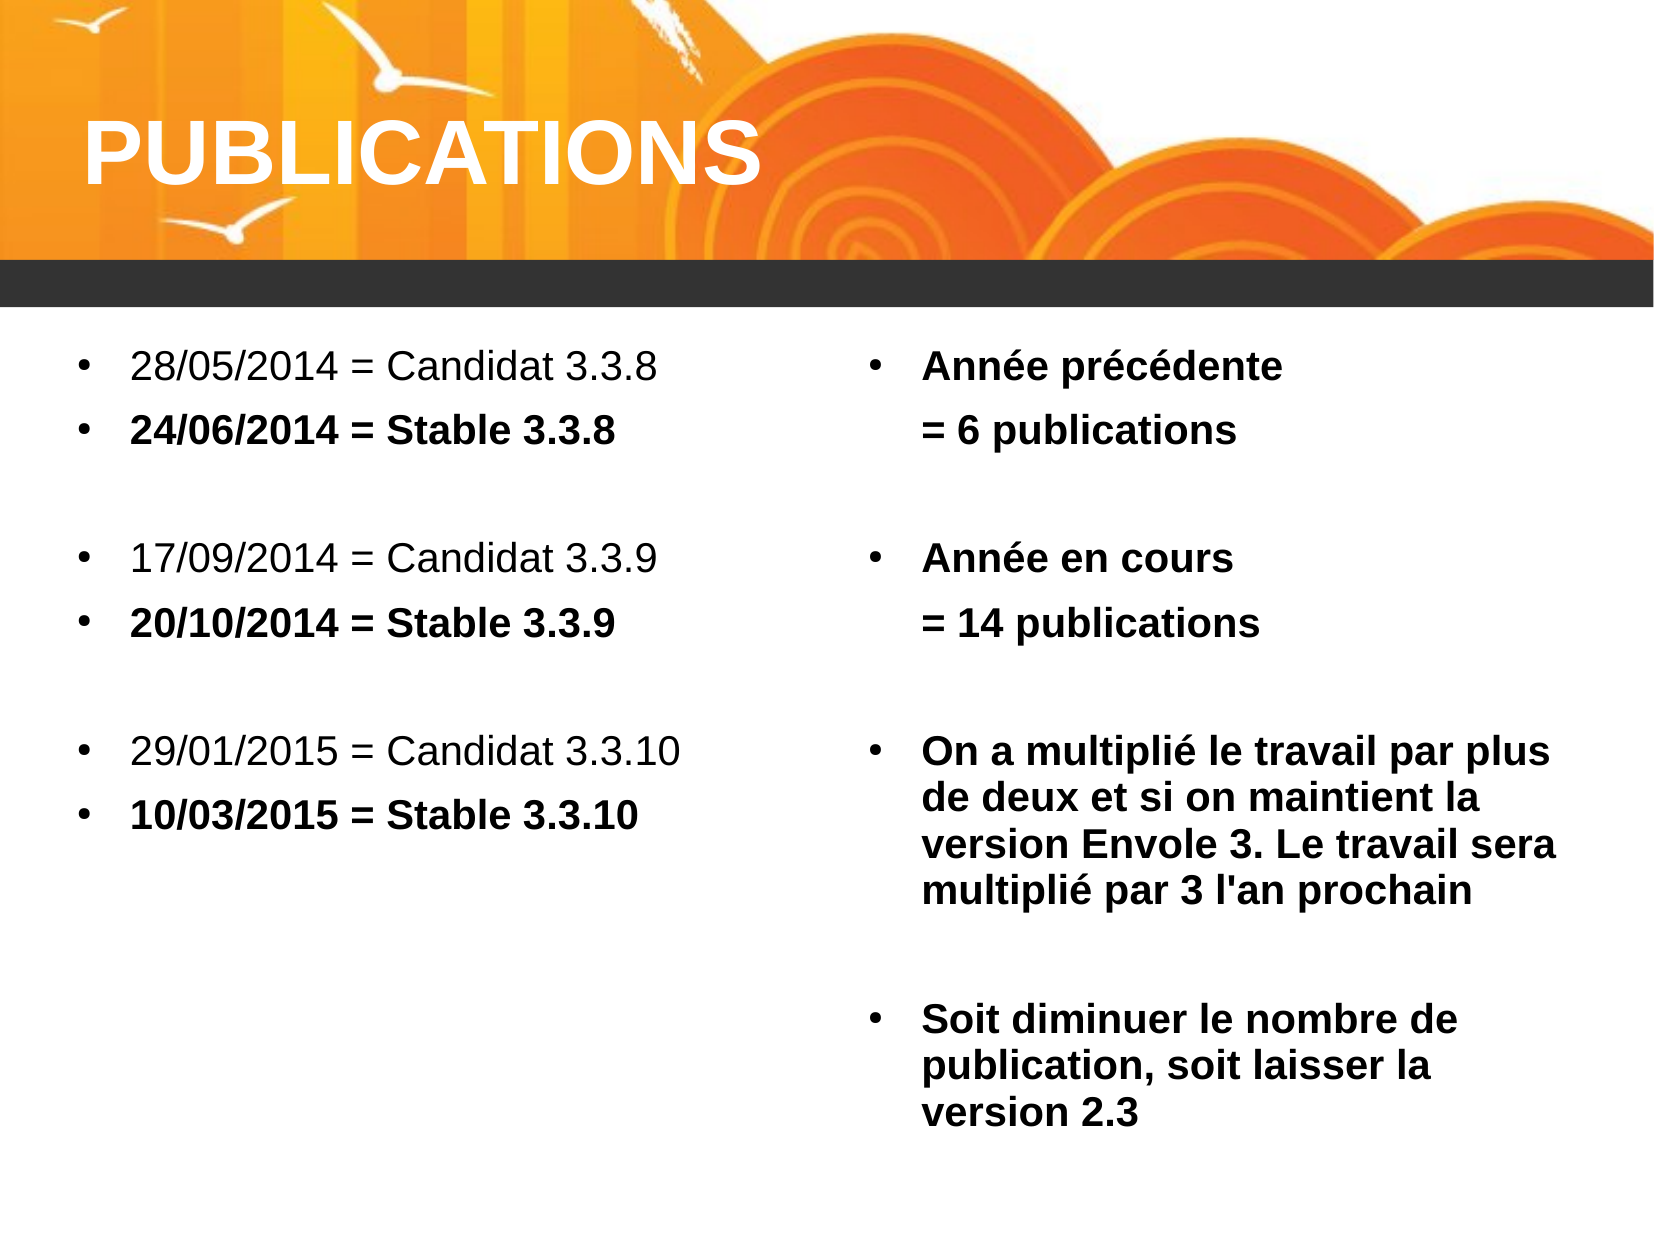

# PUBLICATIONS
28/05/2014 = Candidat 3.3.8
24/06/2014 = Stable 3.3.8
17/09/2014 = Candidat 3.3.9
20/10/2014 = Stable 3.3.9
29/01/2015 = Candidat 3.3.10
10/03/2015 = Stable 3.3.10
Année précédente
= 6 publications
Année en cours
= 14 publications
On a multiplié le travail par plus de deux et si on maintient la version Envole 3. Le travail sera multiplié par 3 l'an prochain
Soit diminuer le nombre de publication, soit laisser la version 2.3